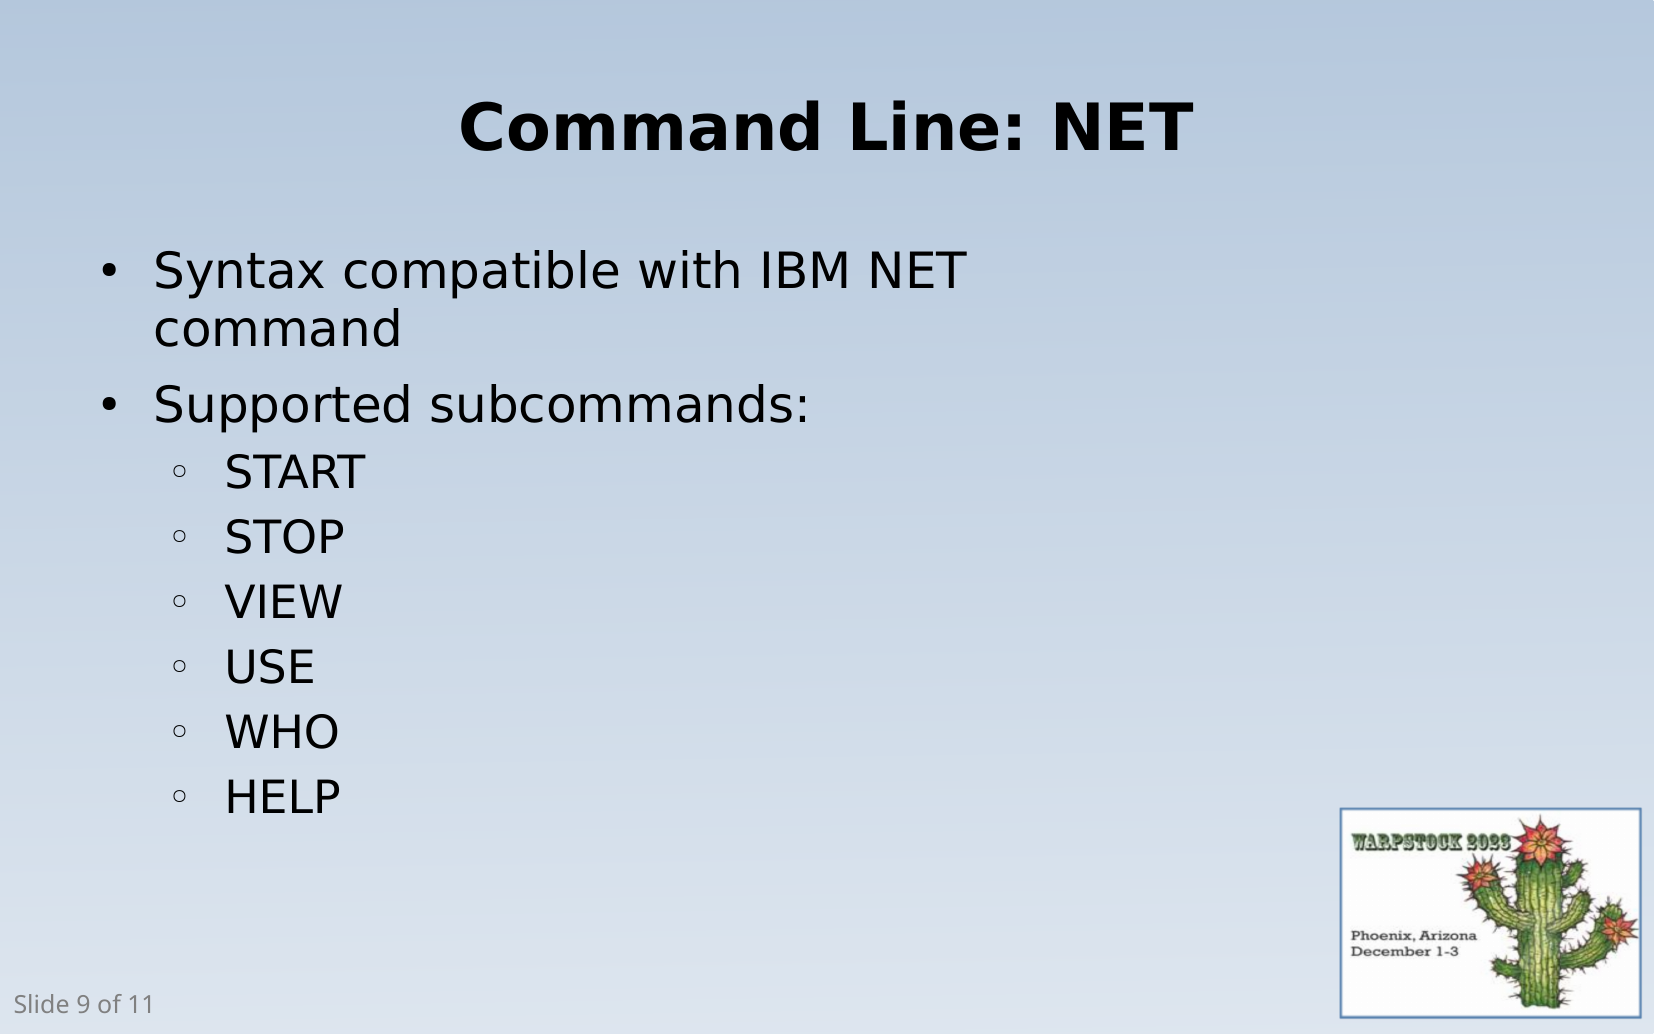

# Command Line: NET
Syntax compatible with IBM NET command
Supported subcommands:
START
STOP
VIEW
USE
WHO
HELP
Slide of <count>